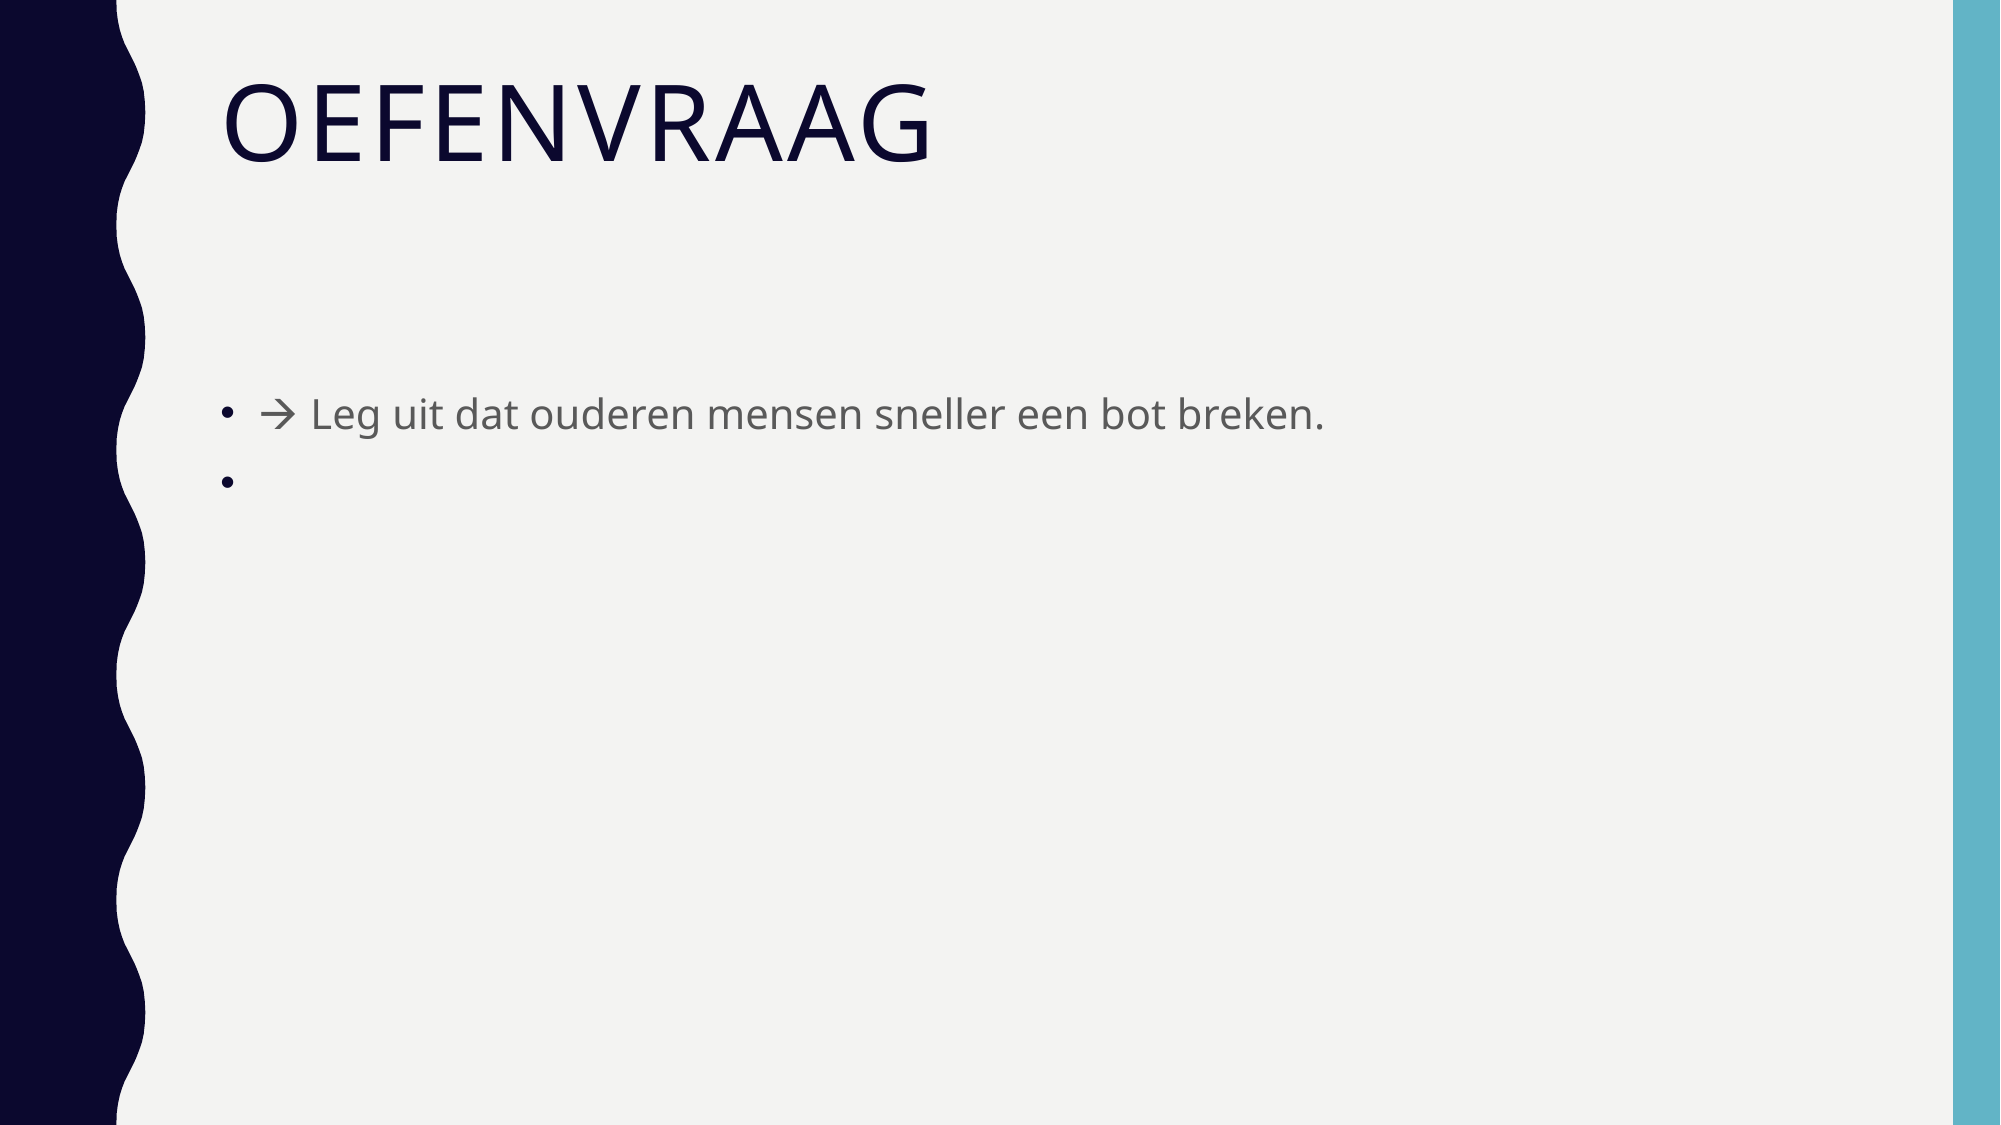

# Oefenvraag
 Leg uit dat ouderen mensen sneller een bot breken.